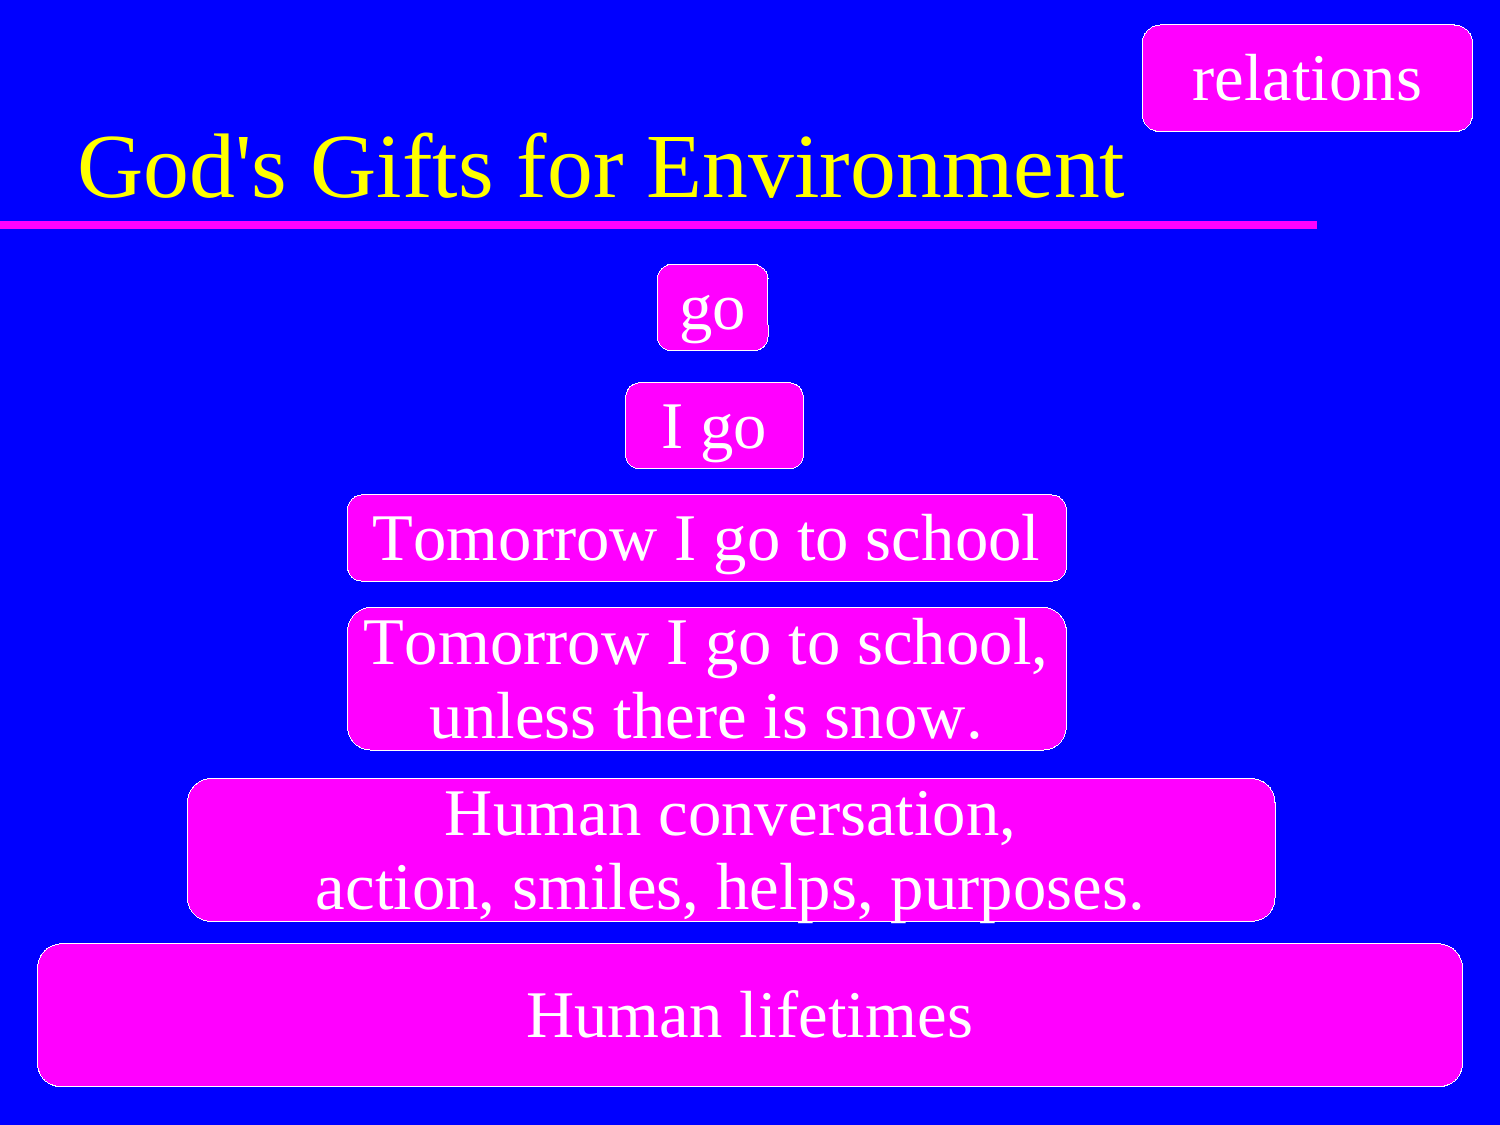

relations
# God's Gifts for Environment
go
I go
Tomorrow I go to school
Tomorrow I go to school,
unless there is snow.
Human conversation,
action, smiles, helps, purposes.
Human lifetimes